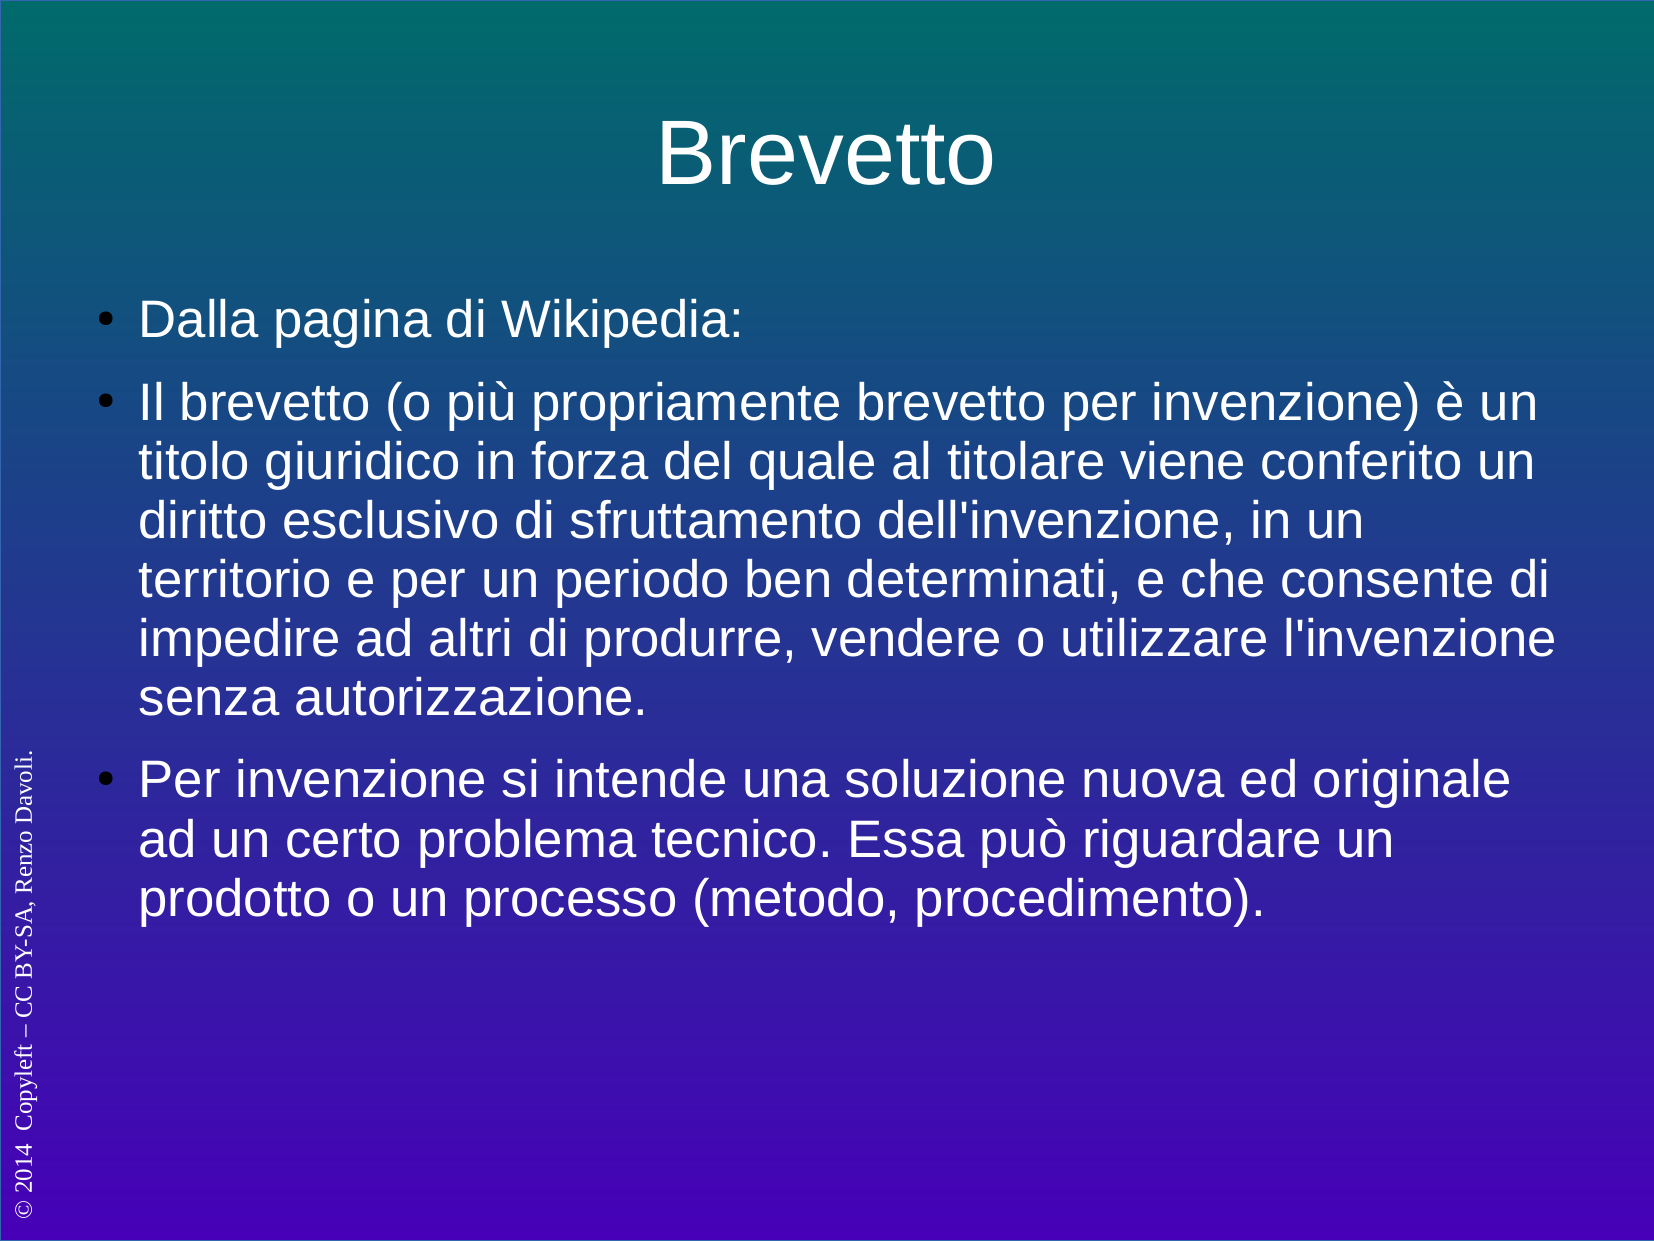

# Brevetto
Dalla pagina di Wikipedia:
Il brevetto (o più propriamente brevetto per invenzione) è un titolo giuridico in forza del quale al titolare viene conferito un diritto esclusivo di sfruttamento dell'invenzione, in un territorio e per un periodo ben determinati, e che consente di impedire ad altri di produrre, vendere o utilizzare l'invenzione senza autorizzazione.
Per invenzione si intende una soluzione nuova ed originale ad un certo problema tecnico. Essa può riguardare un prodotto o un processo (metodo, procedimento).